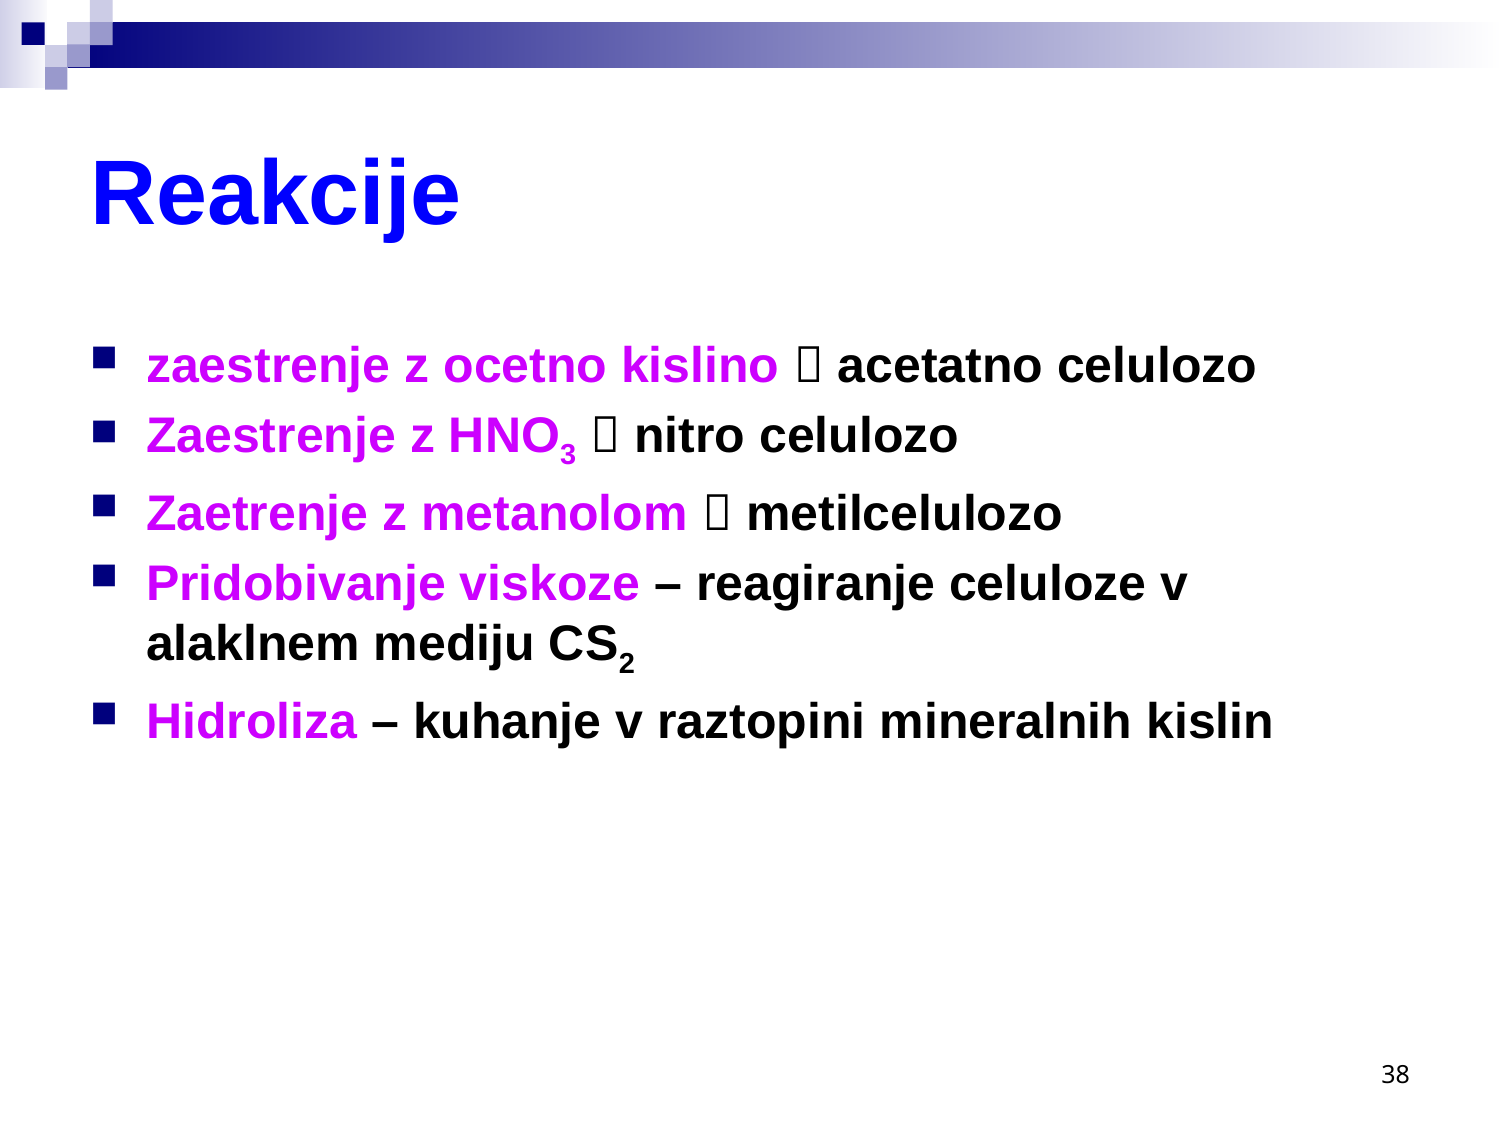

# Reakcije
zaestrenje z ocetno kislino  acetatno celulozo
Zaestrenje z HNO3  nitro celulozo
Zaetrenje z metanolom  metilcelulozo
Pridobivanje viskoze – reagiranje celuloze v alaklnem mediju CS2
Hidroliza – kuhanje v raztopini mineralnih kislin